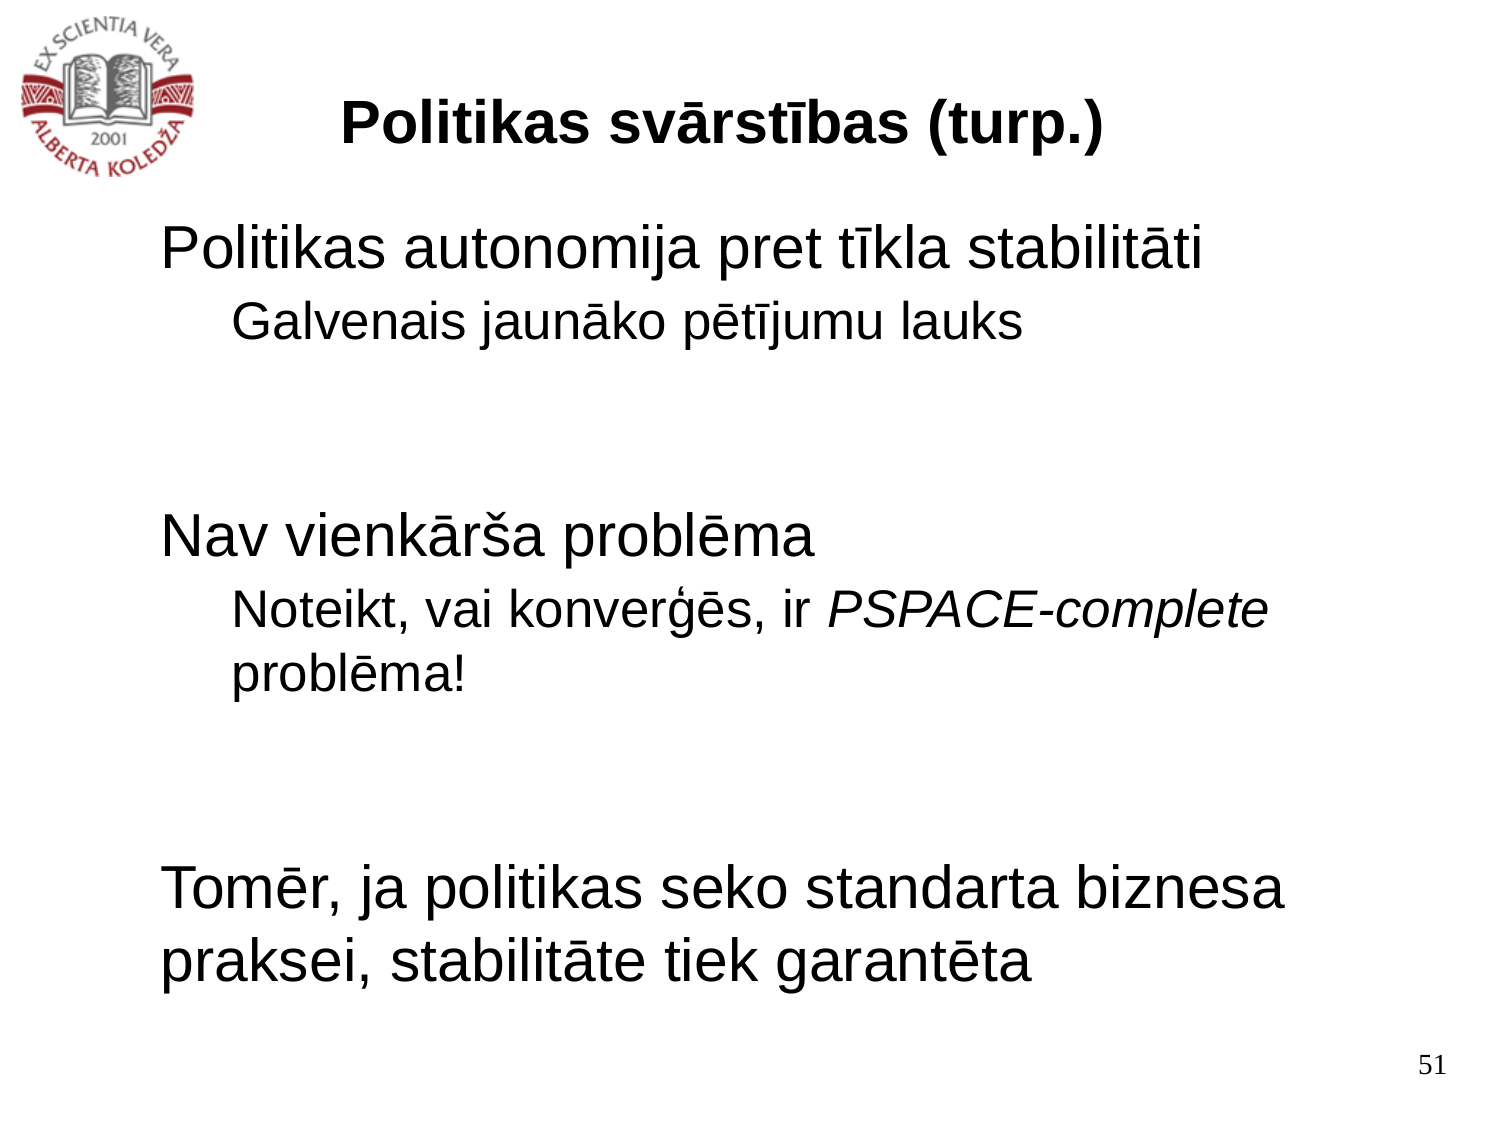

# Politikas svārstības (turp.)
Politikas autonomija pret tīkla stabilitāti
Galvenais jaunāko pētījumu lauks
Nav vienkārša problēma
Noteikt, vai konverģēs, ir PSPACE-complete problēma!
Tomēr, ja politikas seko standarta biznesa praksei, stabilitāte tiek garantēta